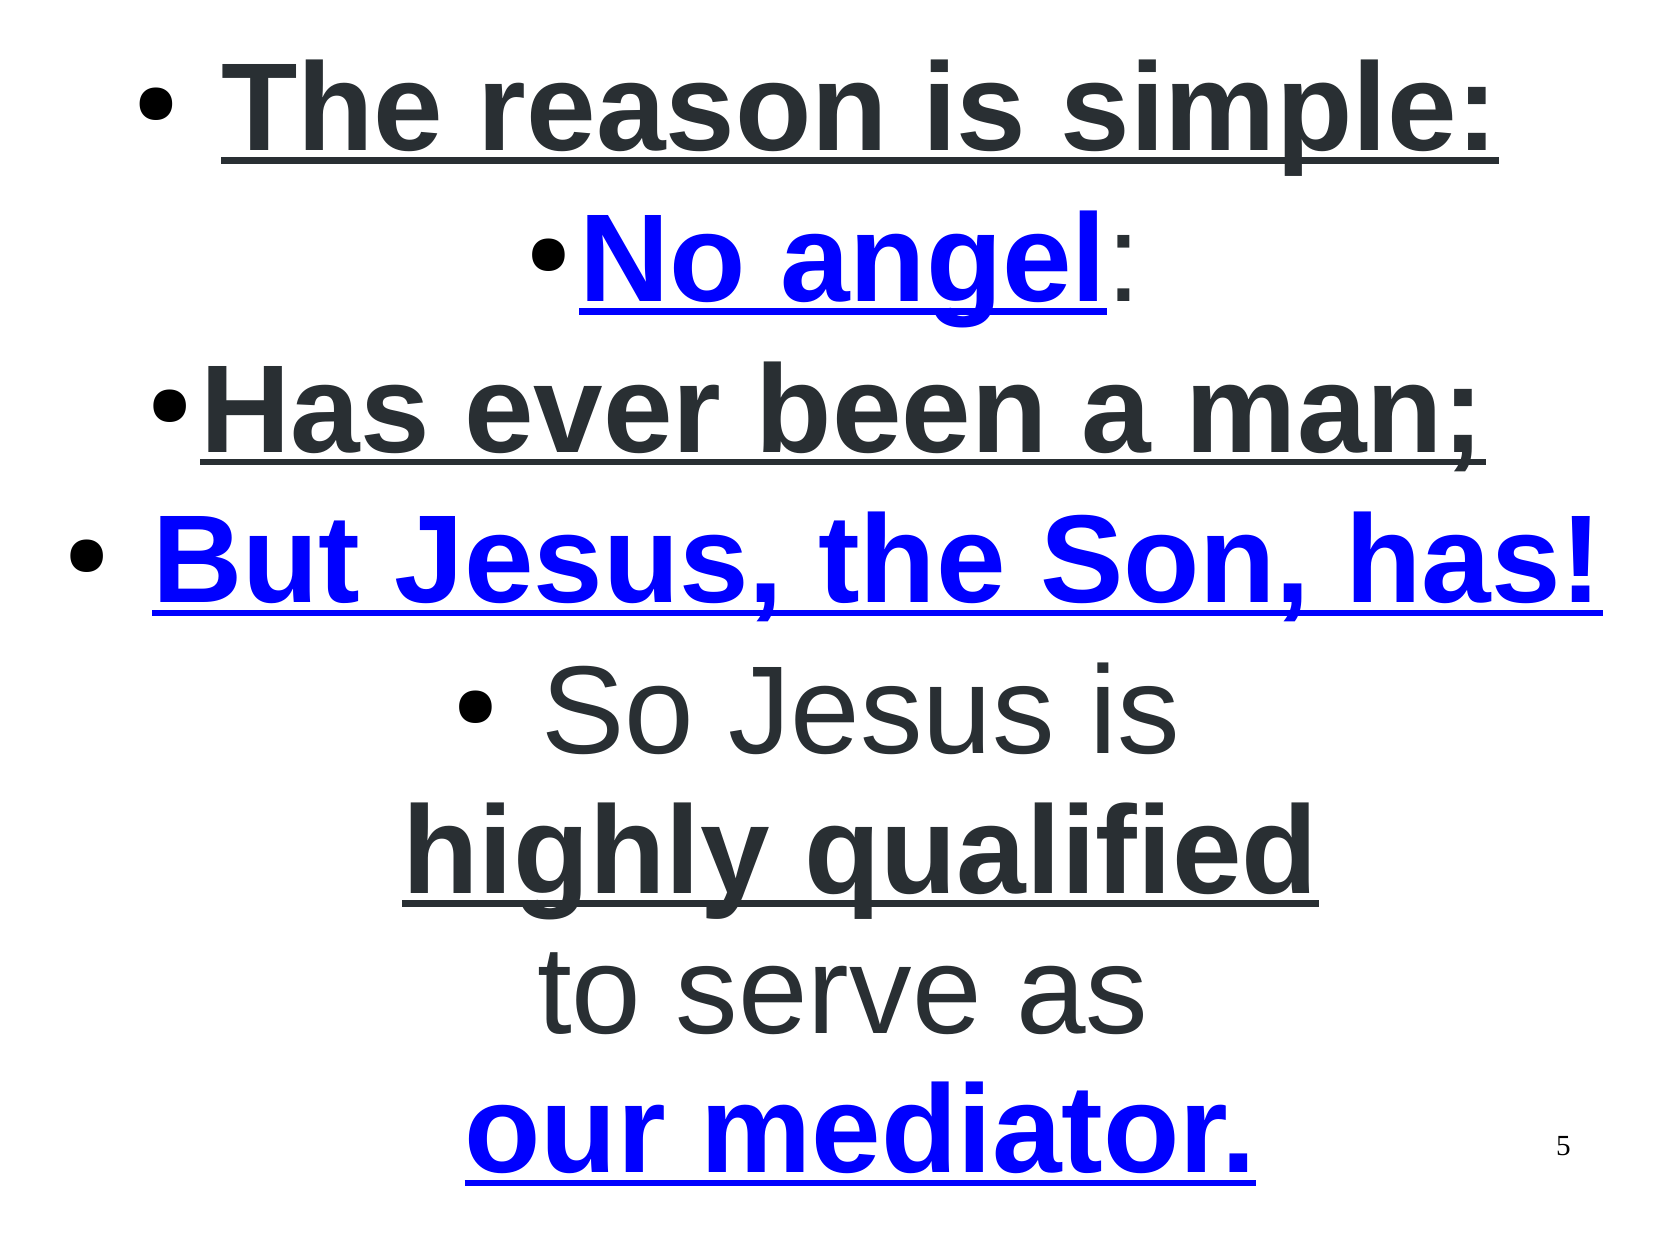

# The reason is simple:
No angel:
Has ever been a man;
 But Jesus, the Son, has!
 So Jesus is
highly qualified
to serve as
our mediator.
5